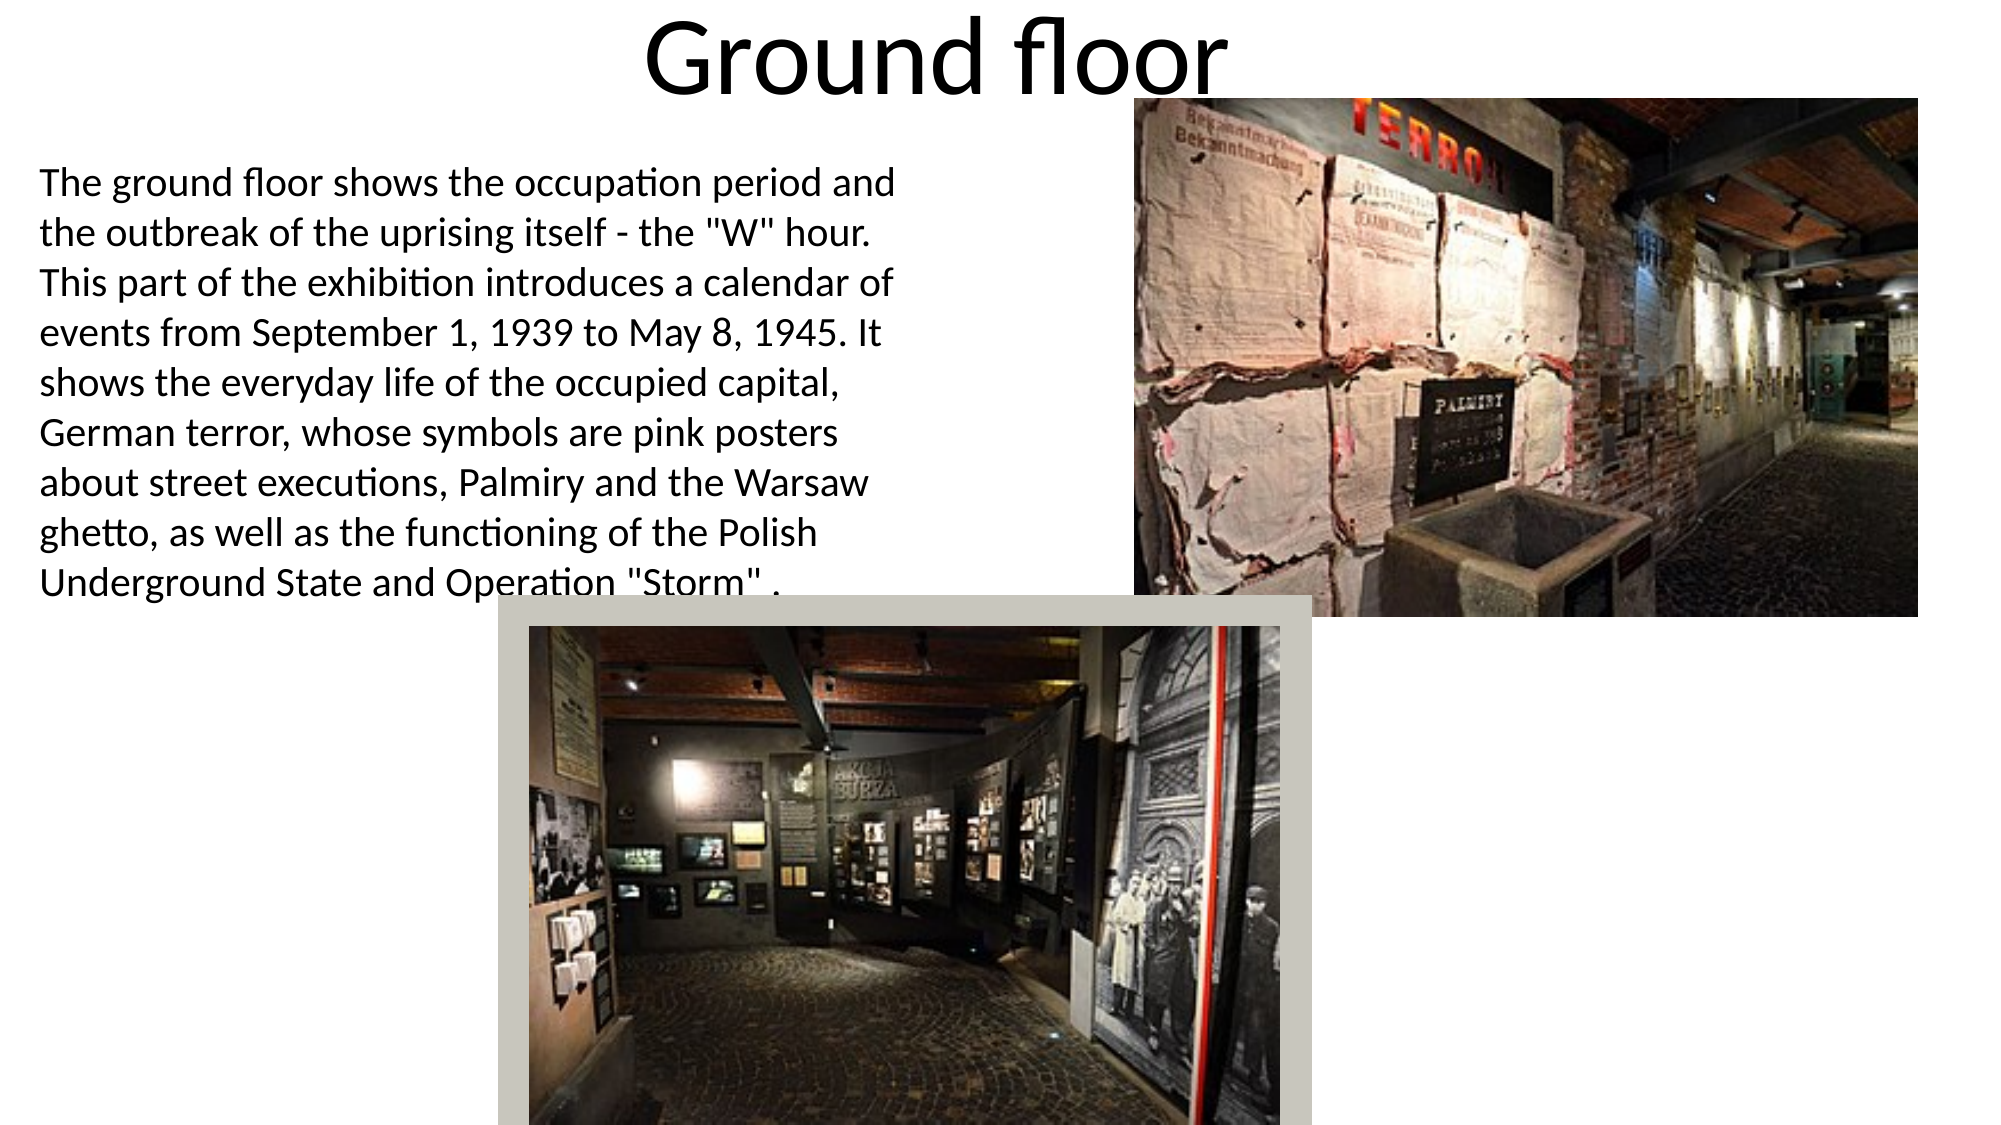

Ground floor
The ground floor shows the occupation period and the outbreak of the uprising itself - the "W" hour. This part of the exhibition introduces a calendar of events from September 1, 1939 to May 8, 1945. It shows the everyday life of the occupied capital, German terror, whose symbols are pink posters about street executions, Palmiry and the Warsaw ghetto, as well as the functioning of the Polish Underground State and Operation "Storm" .